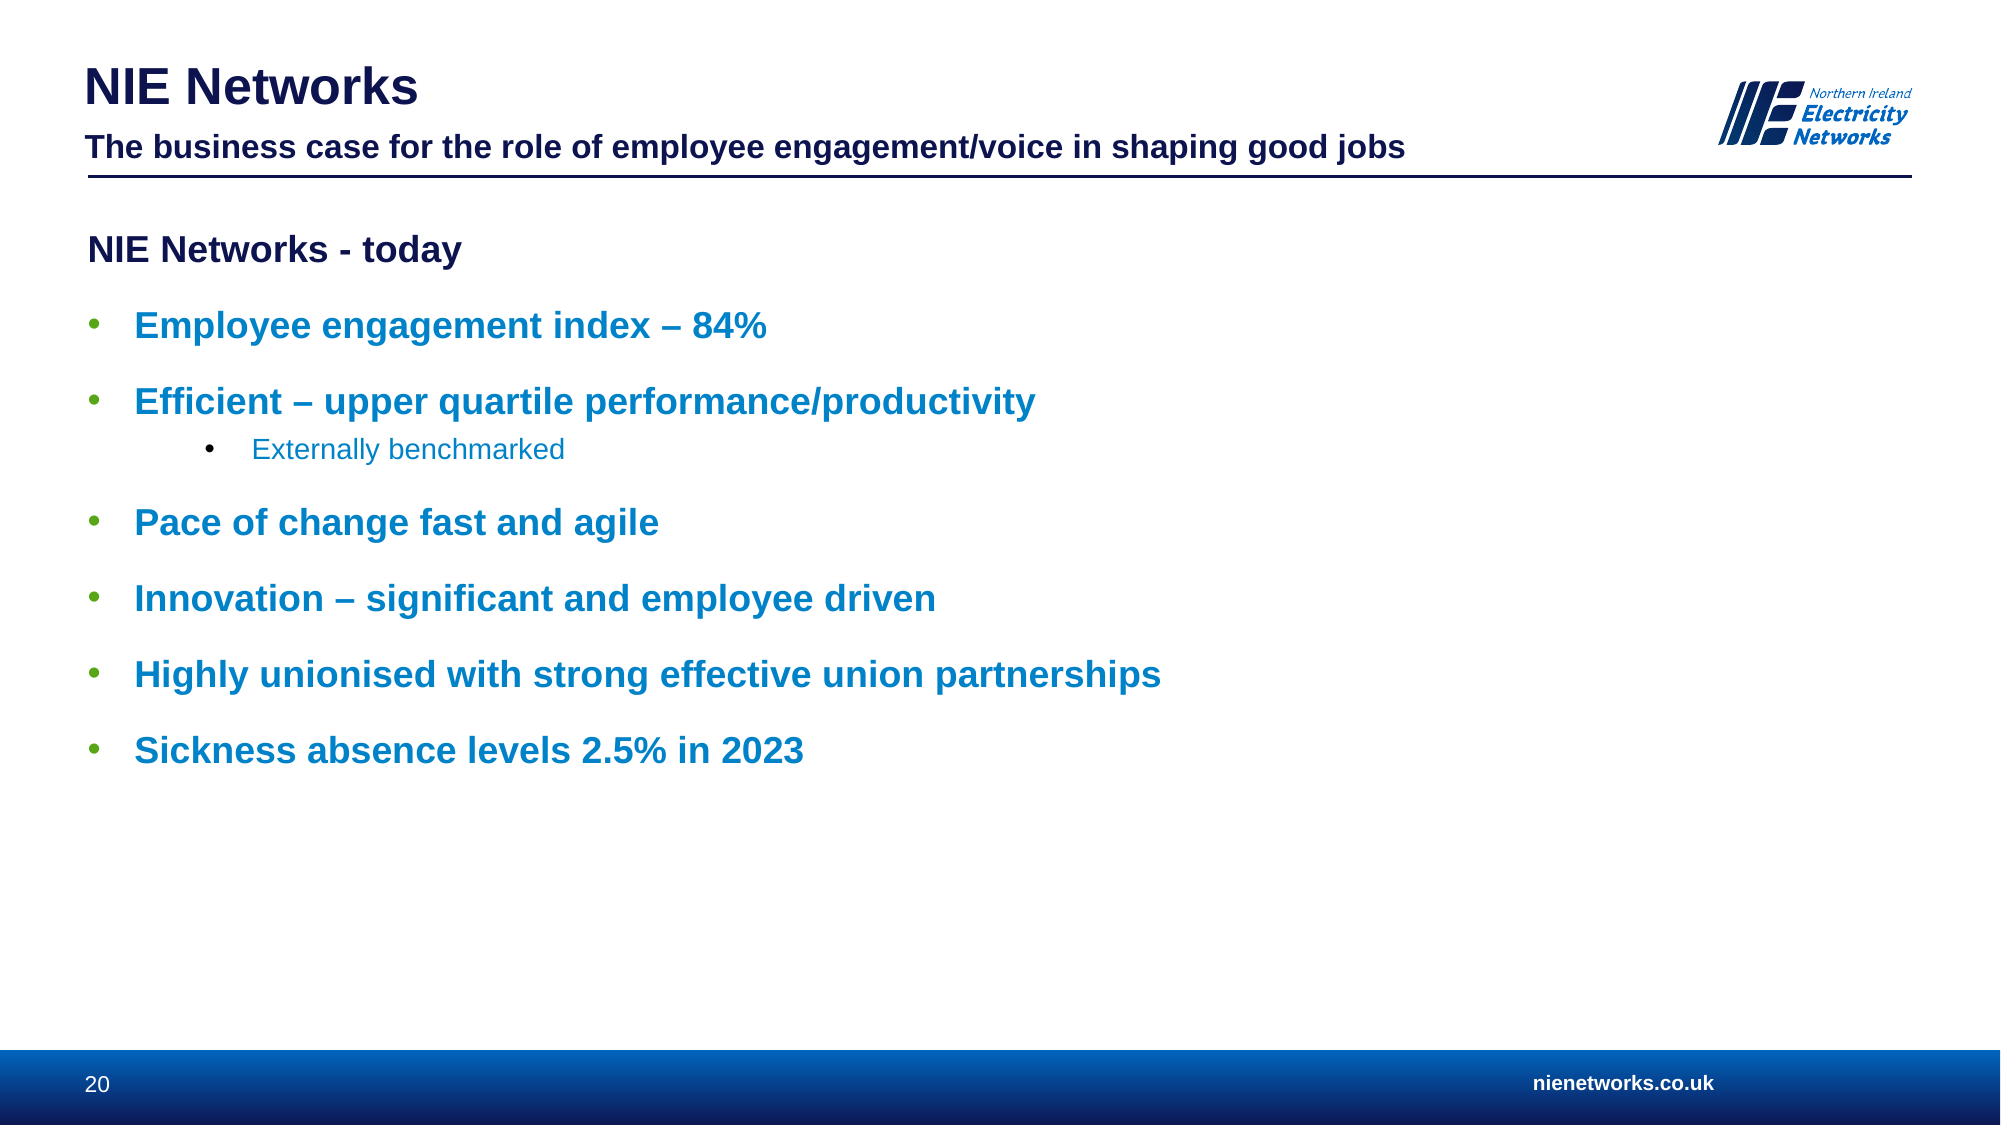

# NIE Networks The business case for the role of employee engagement/voice in shaping good jobs
NIE Networks - today
Employee engagement index – 84%
Efficient – upper quartile performance/productivity
Externally benchmarked
Pace of change fast and agile
Innovation – significant and employee driven
Highly unionised with strong effective union partnerships
Sickness absence levels 2.5% in 2023